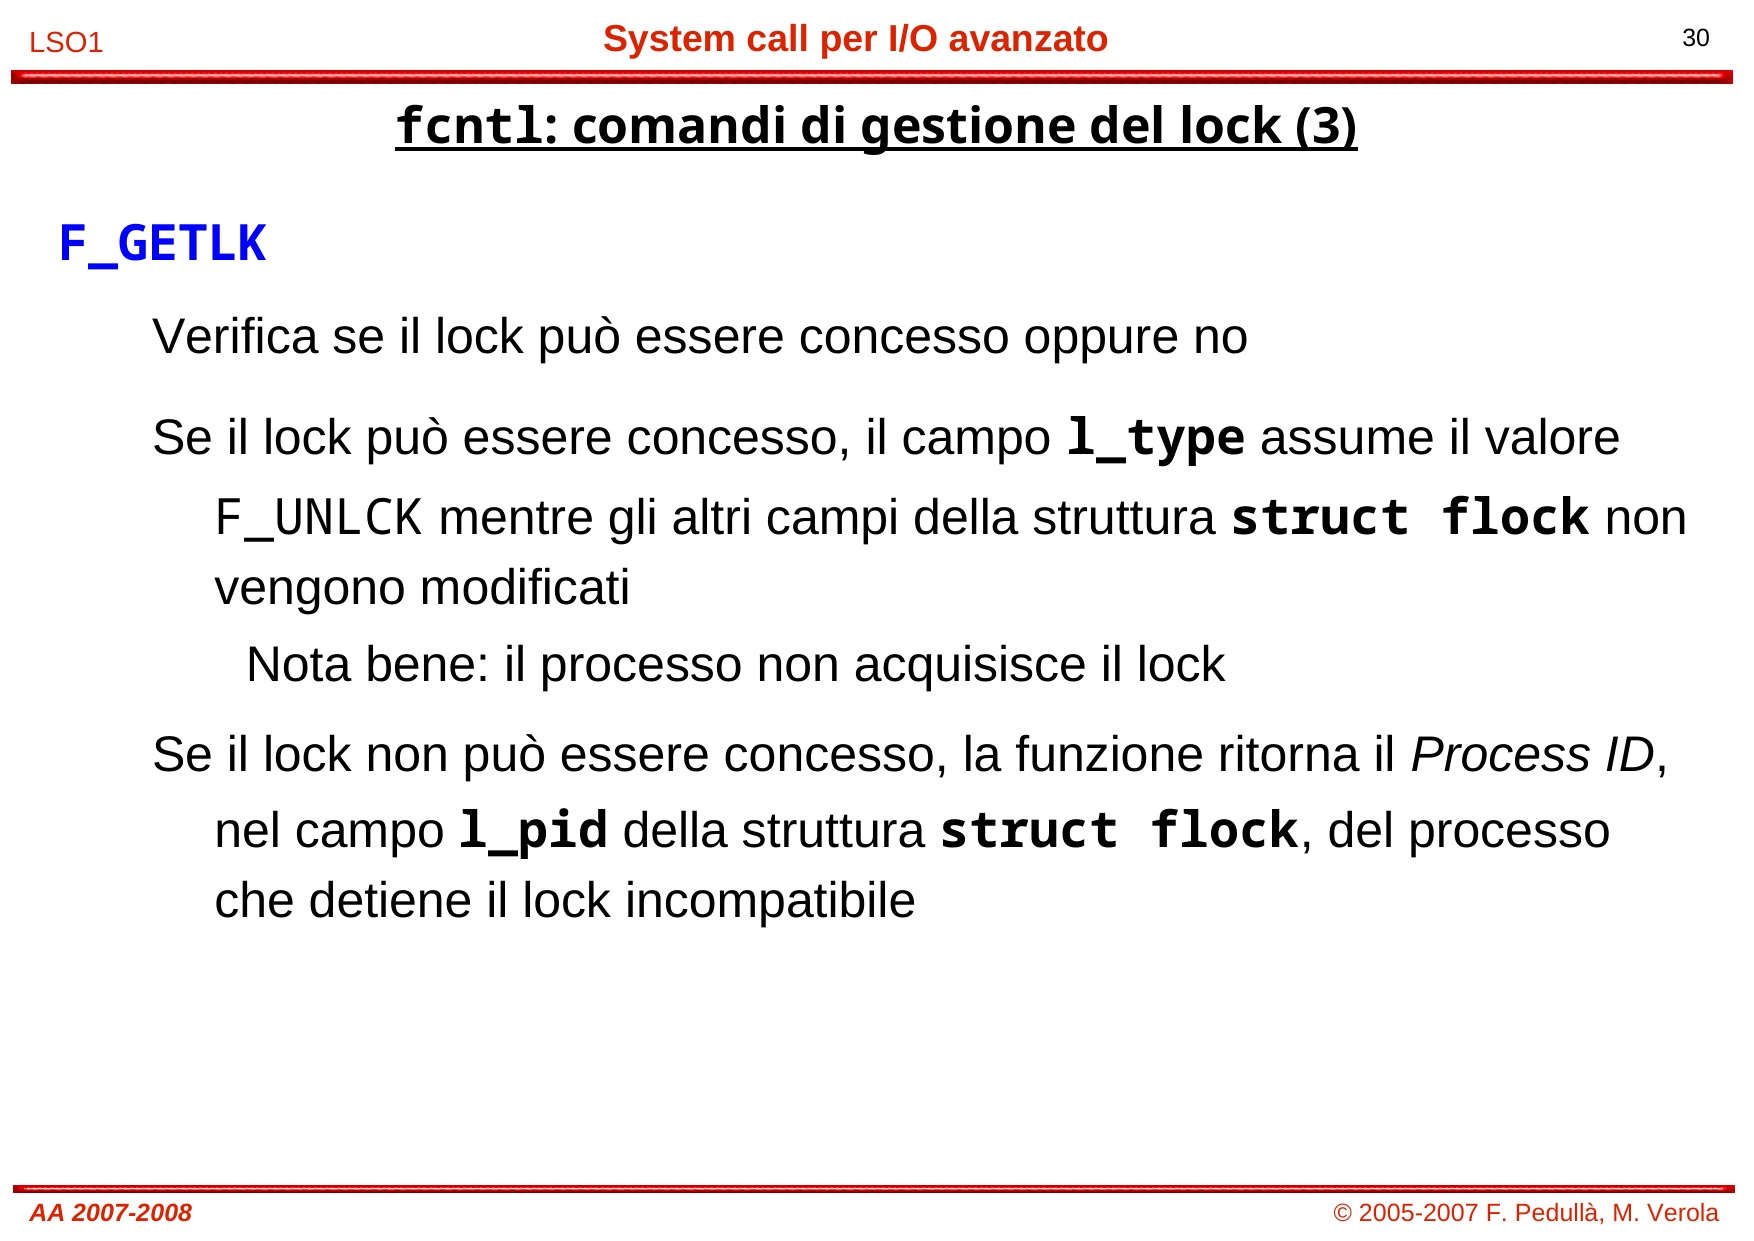

# fcntl: comandi di gestione del lock (3)
F_GETLK
Verifica se il lock può essere concesso oppure no
Se il lock può essere concesso, il campo l_type assume il valore F_UNLCK mentre gli altri campi della struttura struct flock non vengono modificati
Nota bene: il processo non acquisisce il lock
Se il lock non può essere concesso, la funzione ritorna il Process ID, nel campo l_pid della struttura struct flock, del processo che detiene il lock incompatibile